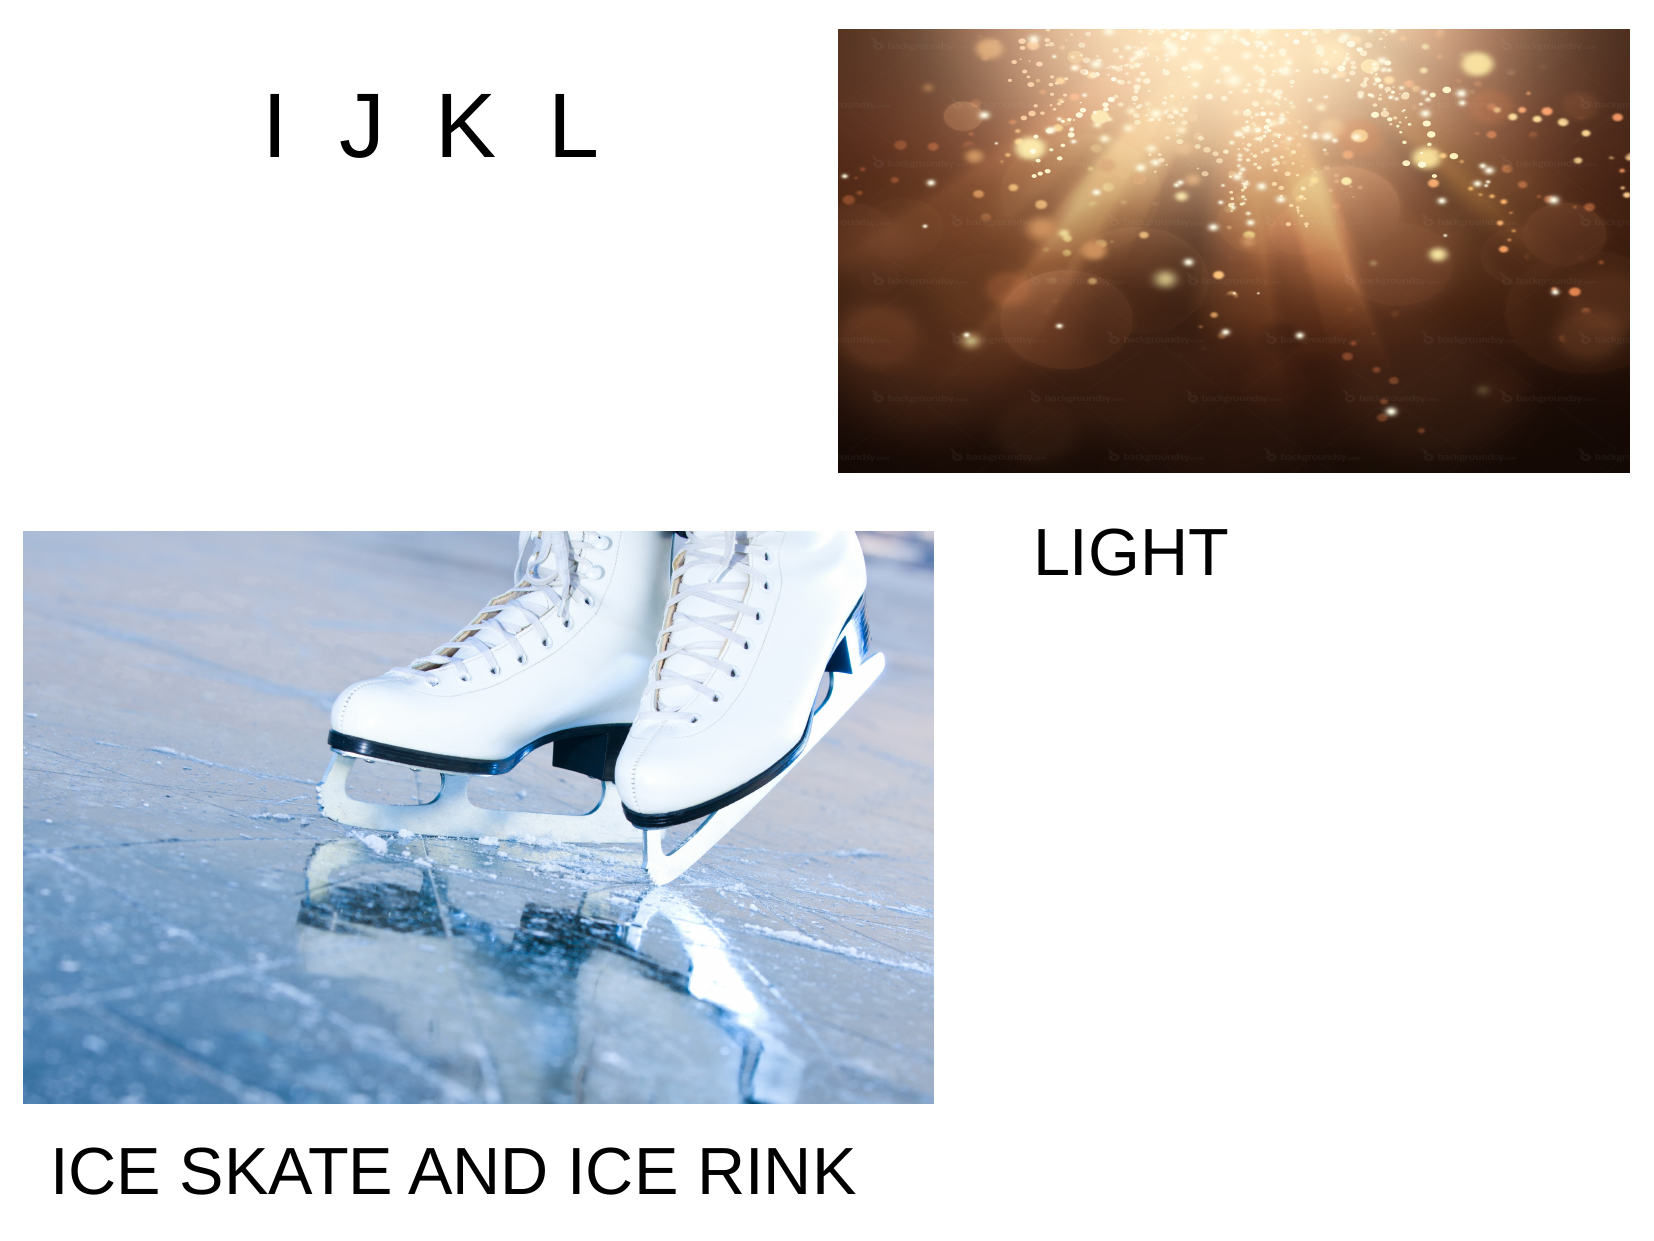

# I J K L
LIGHT
ICE SKATE AND ICE RINK